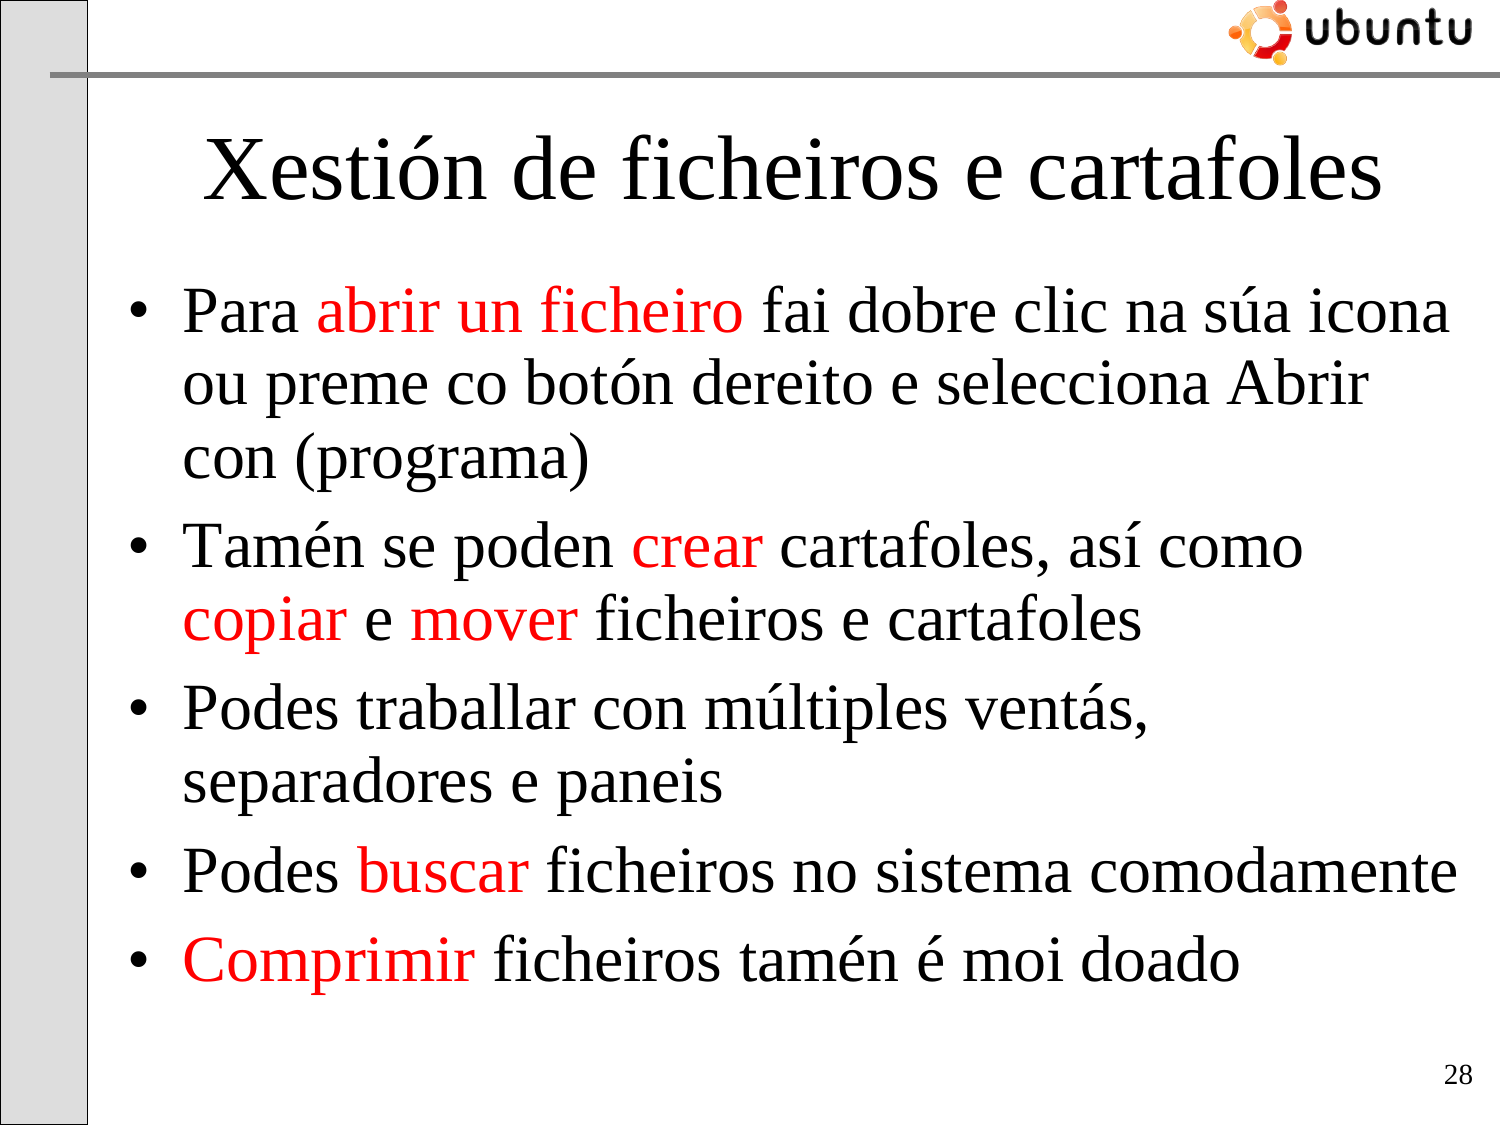

# Xestión de ficheiros e cartafoles
Para abrir un ficheiro fai dobre clic na súa icona ou preme co botón dereito e selecciona Abrir con (programa)
Tamén se poden crear cartafoles, así como copiar e mover ficheiros e cartafoles
Podes traballar con múltiples ventás, separadores e paneis
Podes buscar ficheiros no sistema comodamente
Comprimir ficheiros tamén é moi doado
28